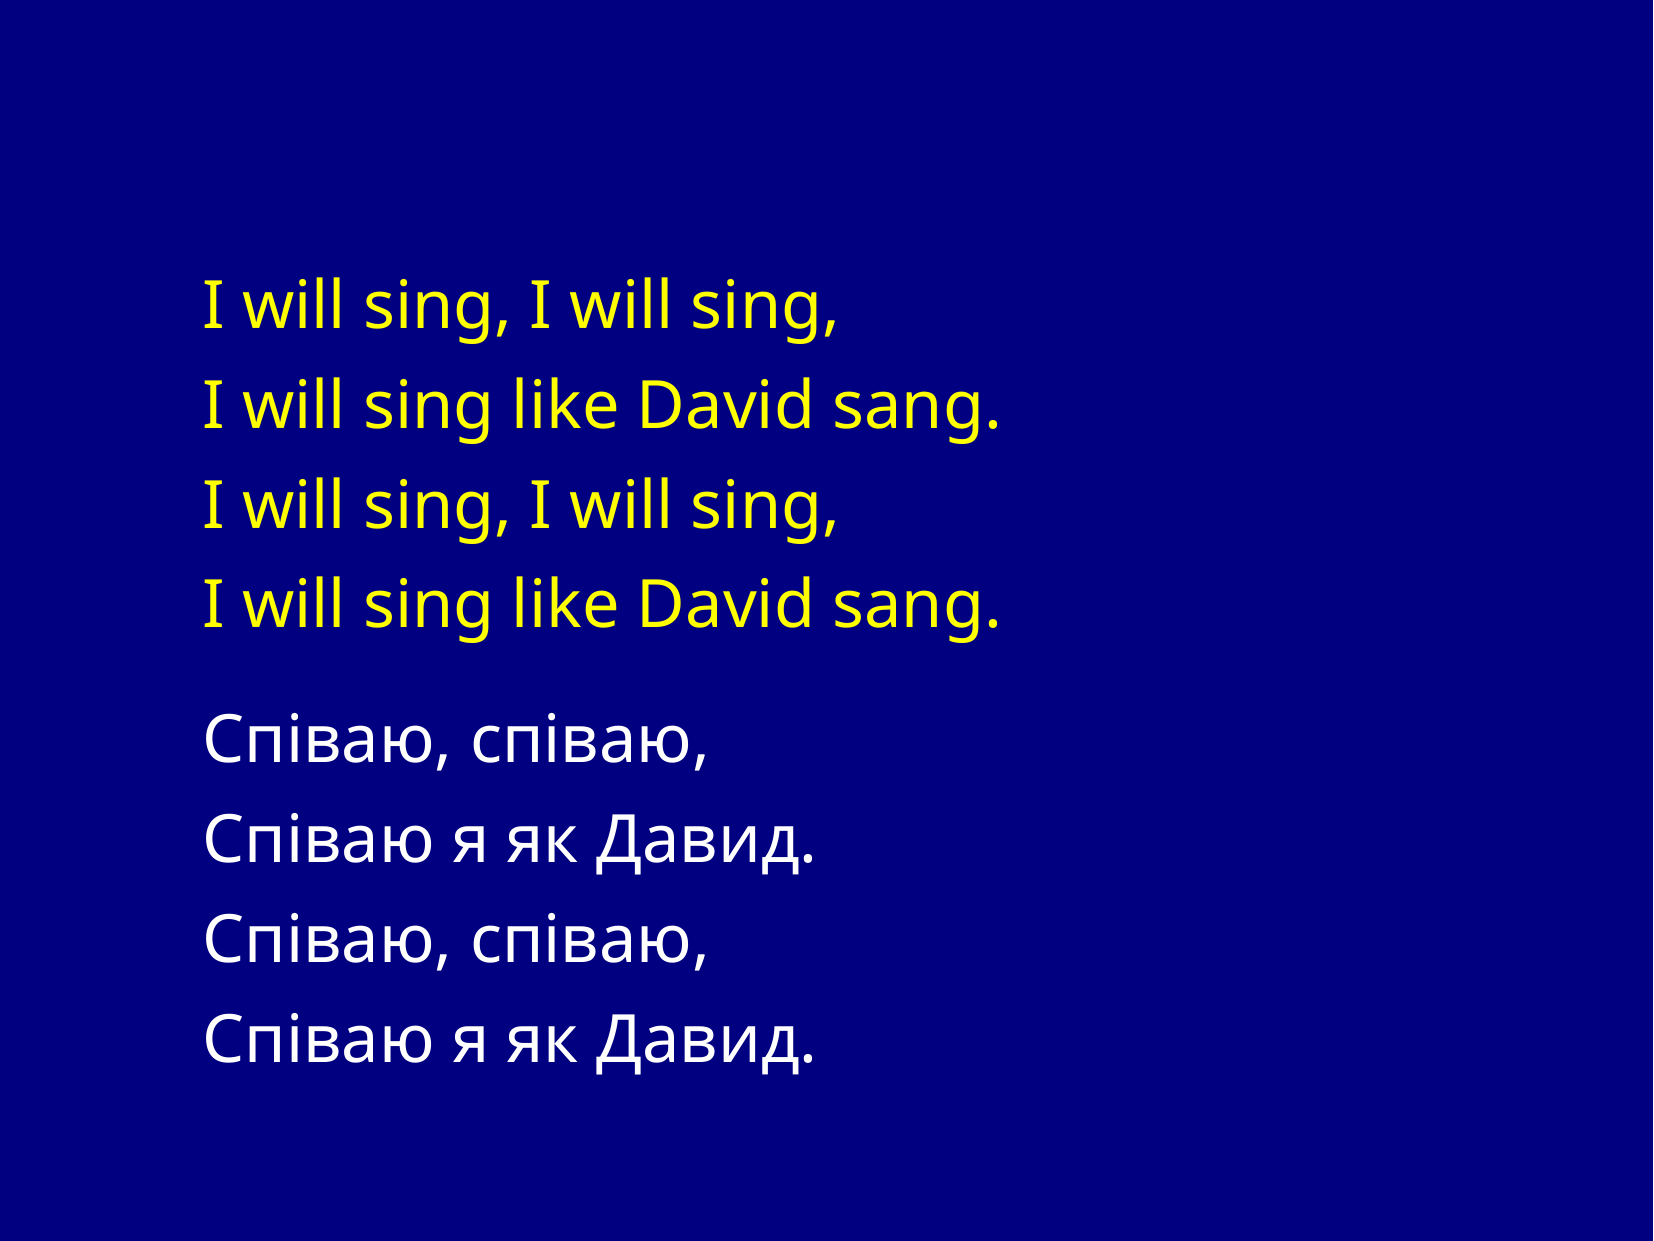

I will sing, I will sing,
	I will sing like David sang.
	I will sing, I will sing,
	I will sing like David sang.
	Співаю, співаю,
	Співаю я як Давид.
	Співаю, співаю,
	Співаю я як Давид.